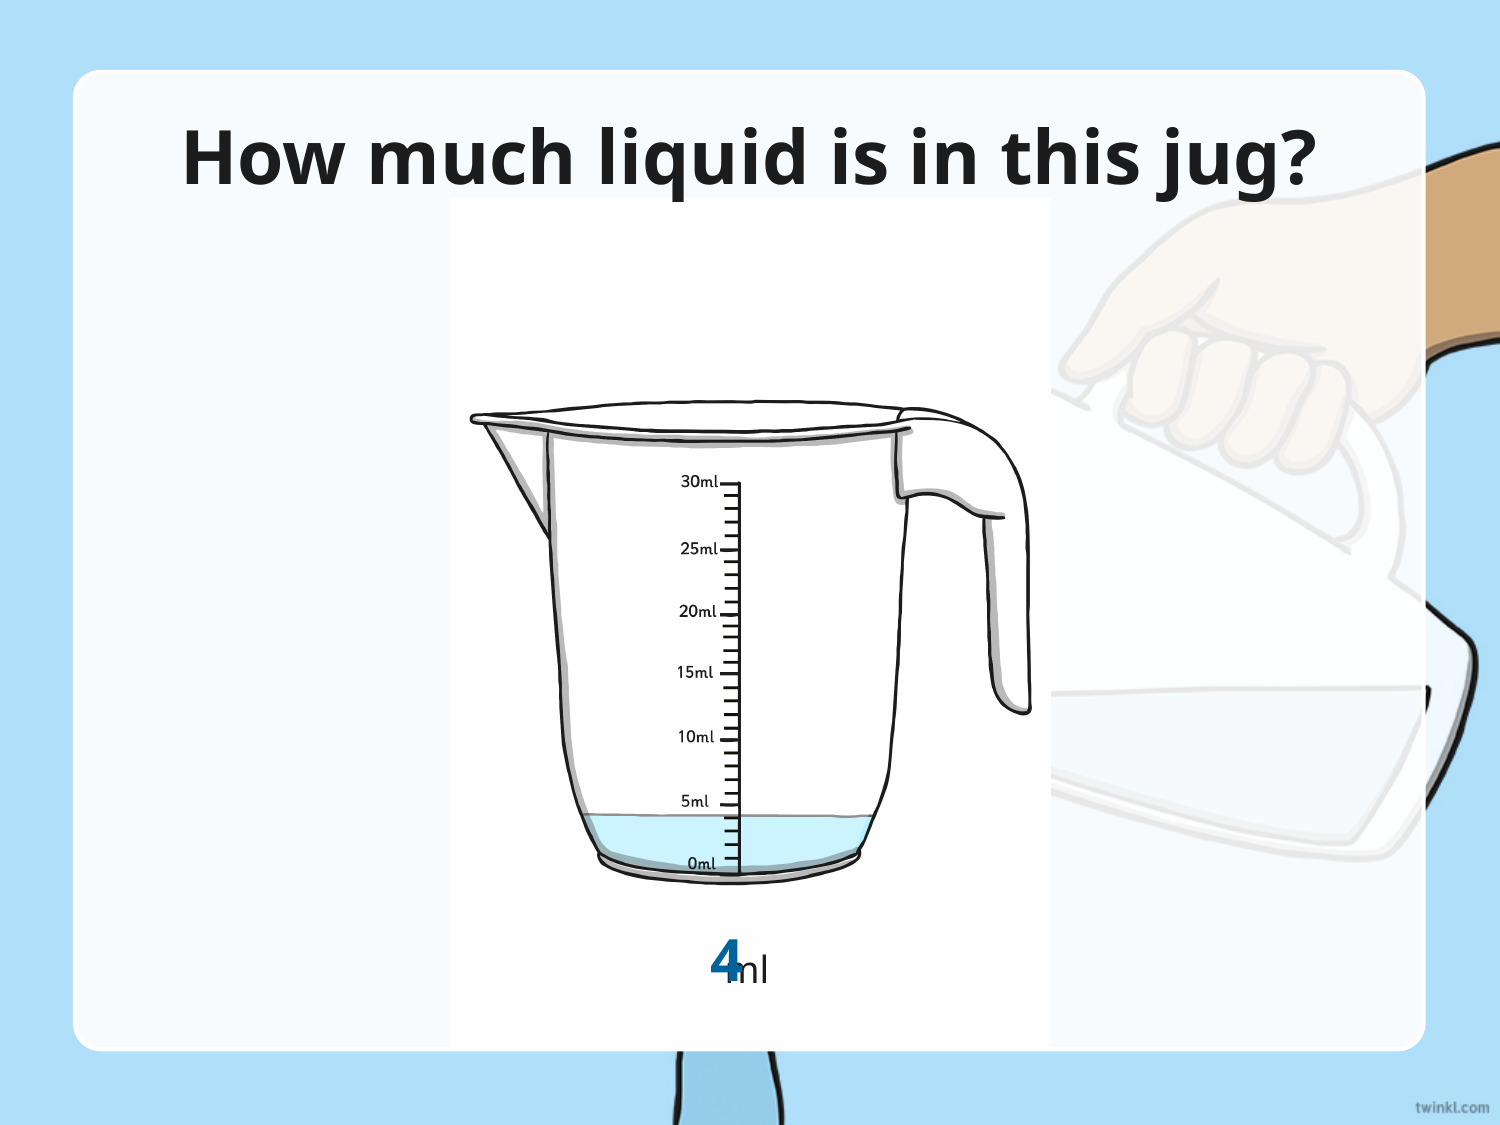

# How much liquid is in this jug?
4
	ml